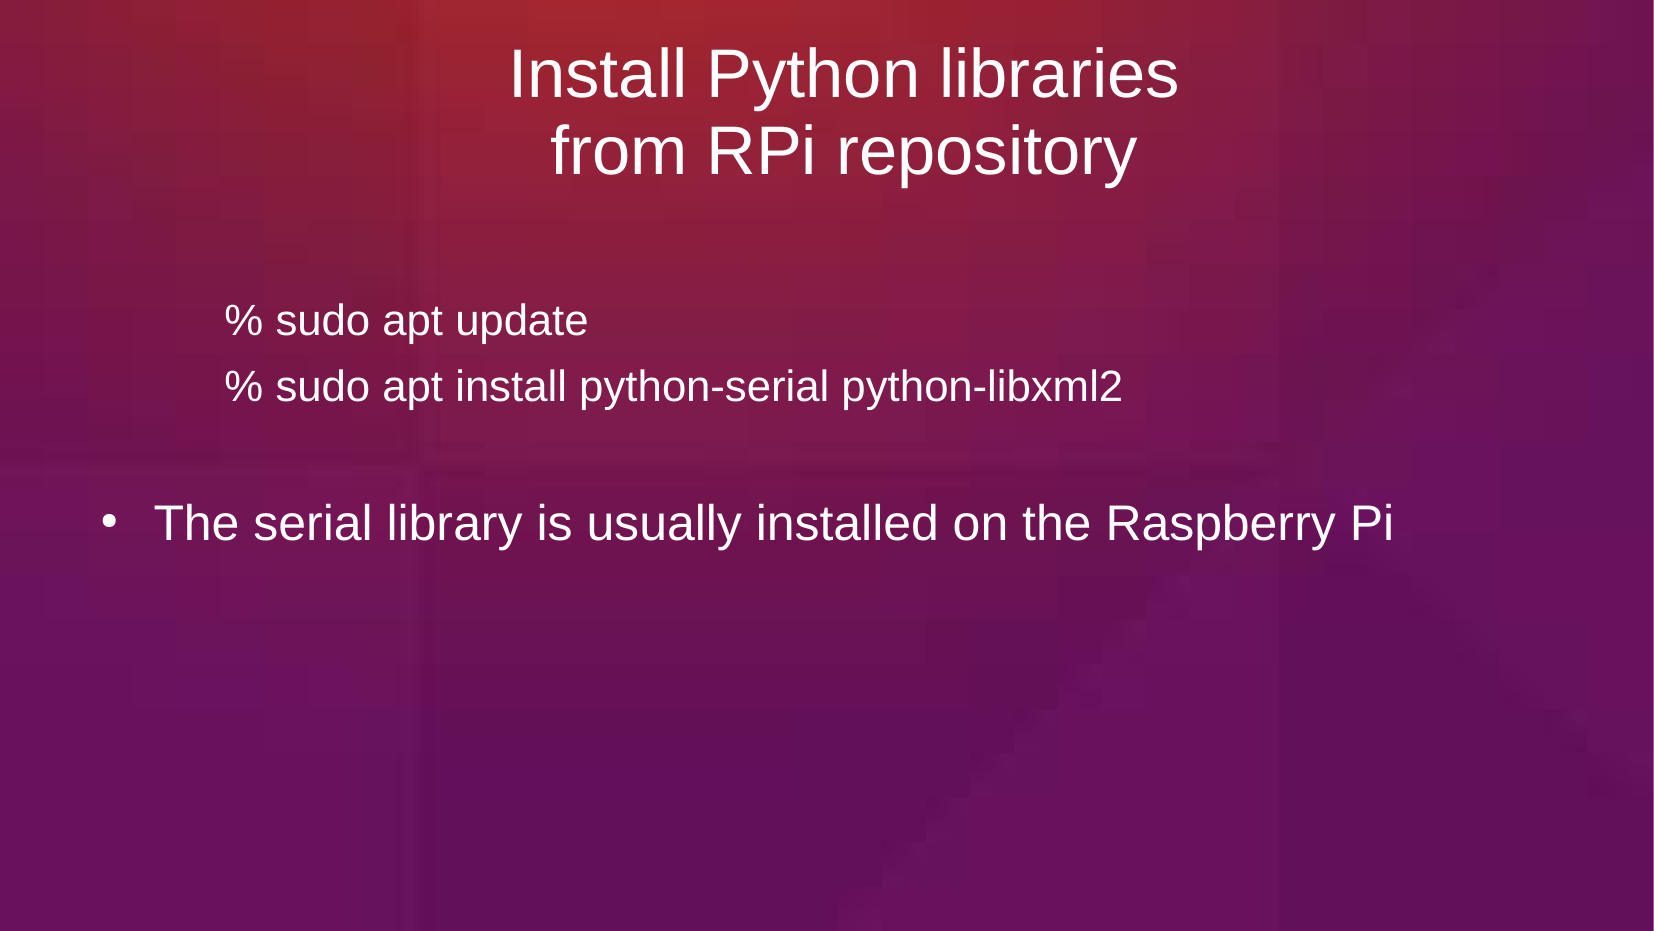

# Install Python libraries from RPi repository
% sudo apt update
% sudo apt install python-serial python-libxml2
The serial library is usually installed on the Raspberry Pi